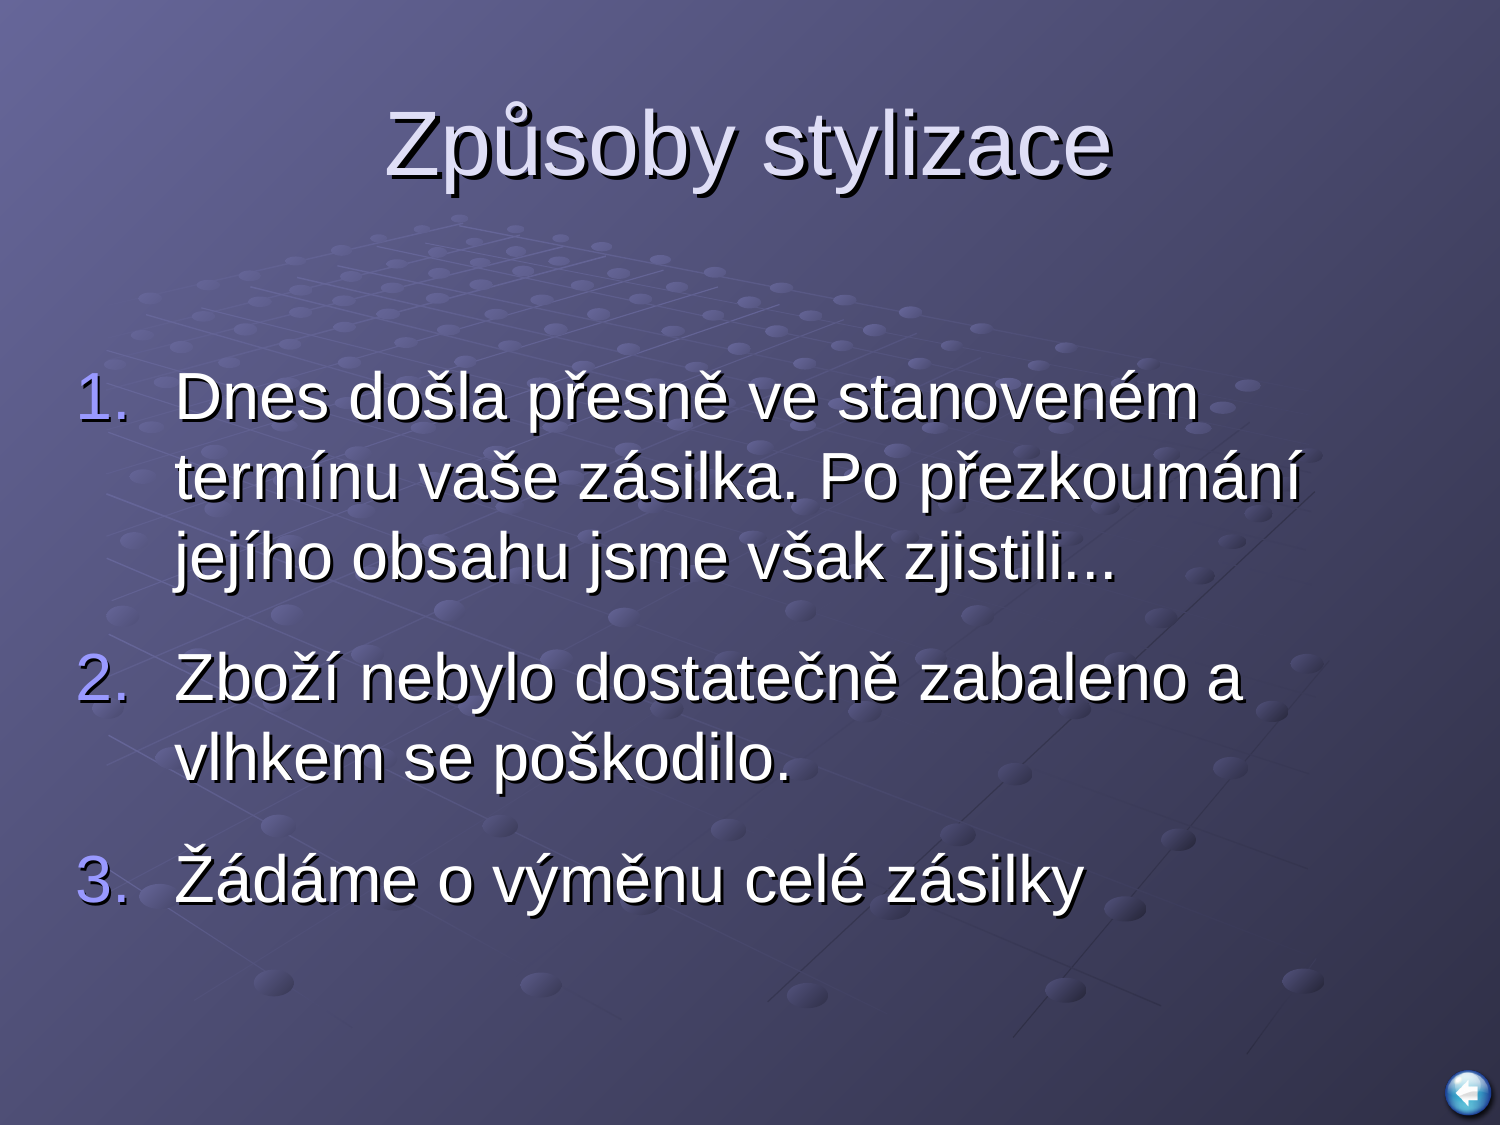

# Způsoby stylizace
Dnes došla přesně ve stanoveném termínu vaše zásilka. Po přezkoumání jejího obsahu jsme však zjistili...
Zboží nebylo dostatečně zabaleno a vlhkem se poškodilo.
Žádáme o výměnu celé zásilky